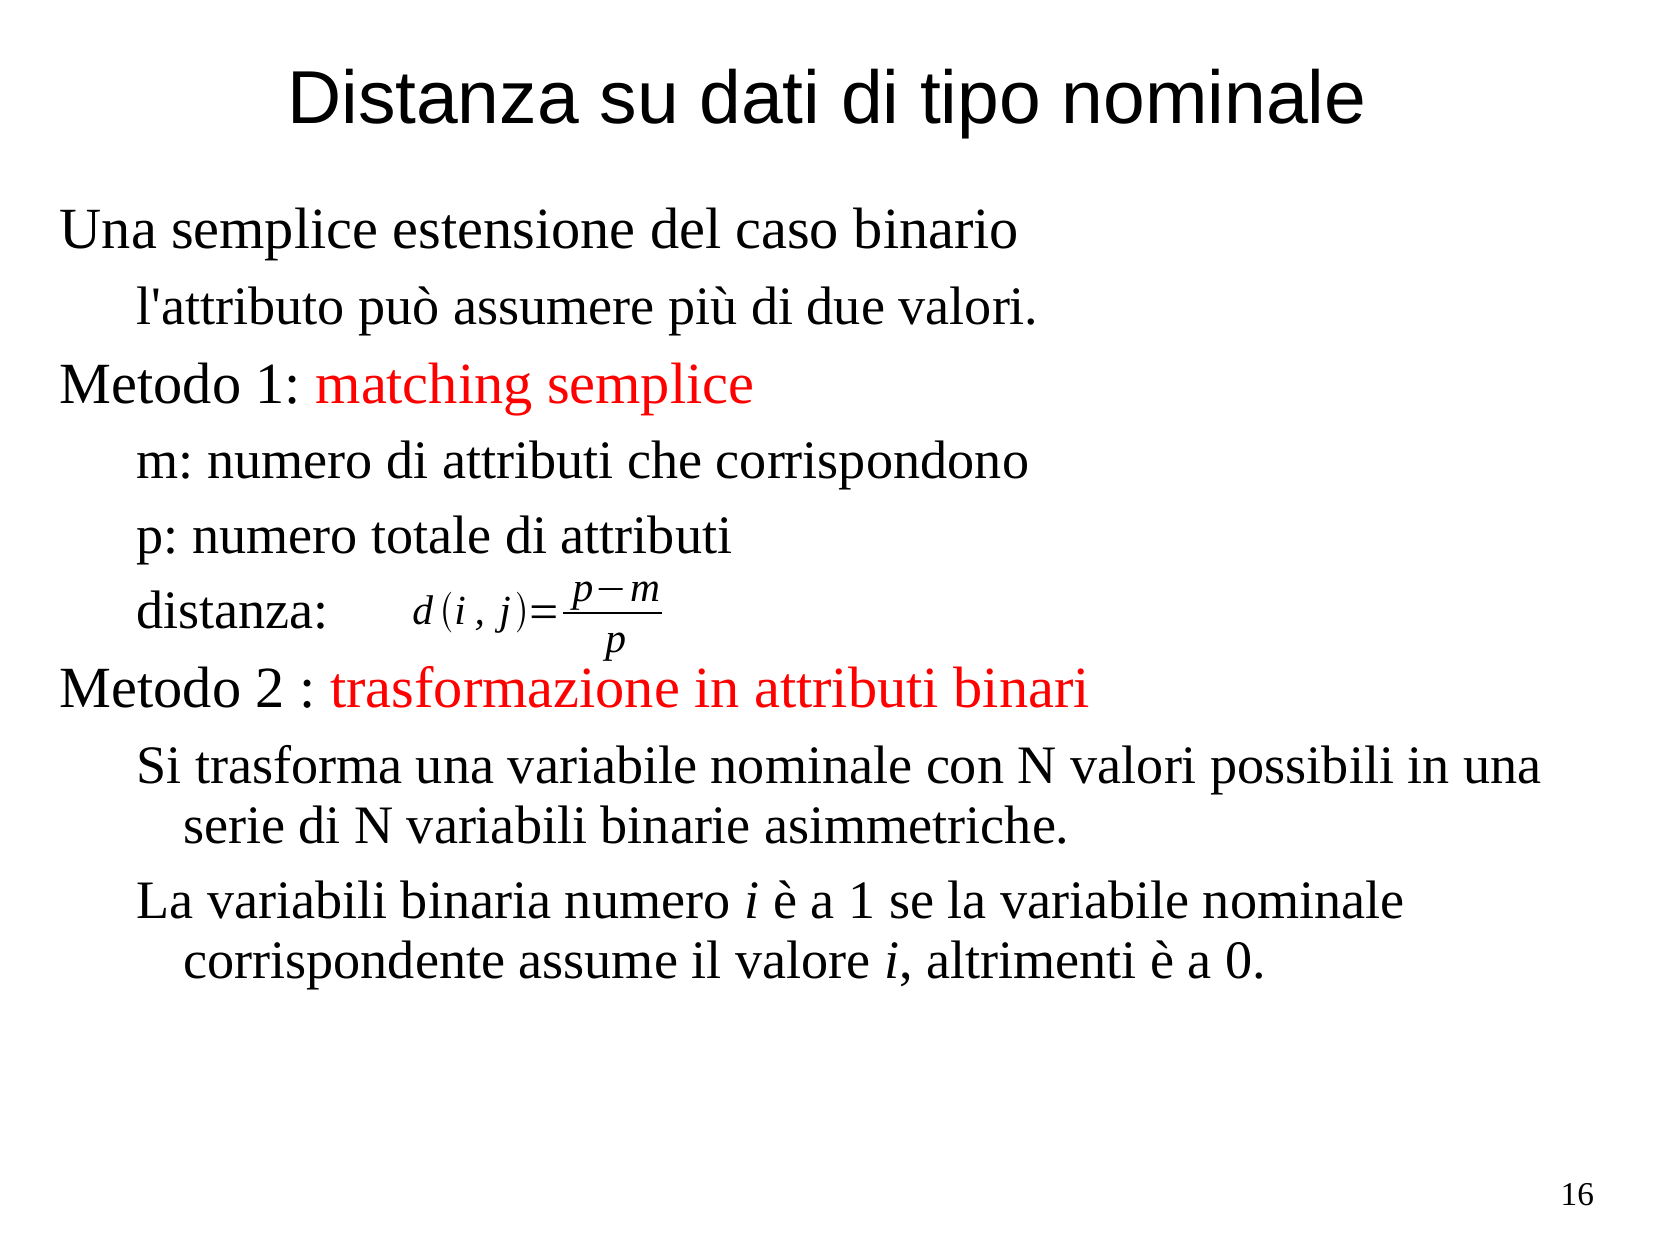

# Distanza su dati di tipo nominale
Una semplice estensione del caso binario
l'attributo può assumere più di due valori.
Metodo 1: matching semplice
m: numero di attributi che corrispondono
p: numero totale di attributi
distanza:
Metodo 2 : trasformazione in attributi binari
Si trasforma una variabile nominale con N valori possibili in una serie di N variabili binarie asimmetriche.
La variabili binaria numero i è a 1 se la variabile nominale corrispondente assume il valore i, altrimenti è a 0.